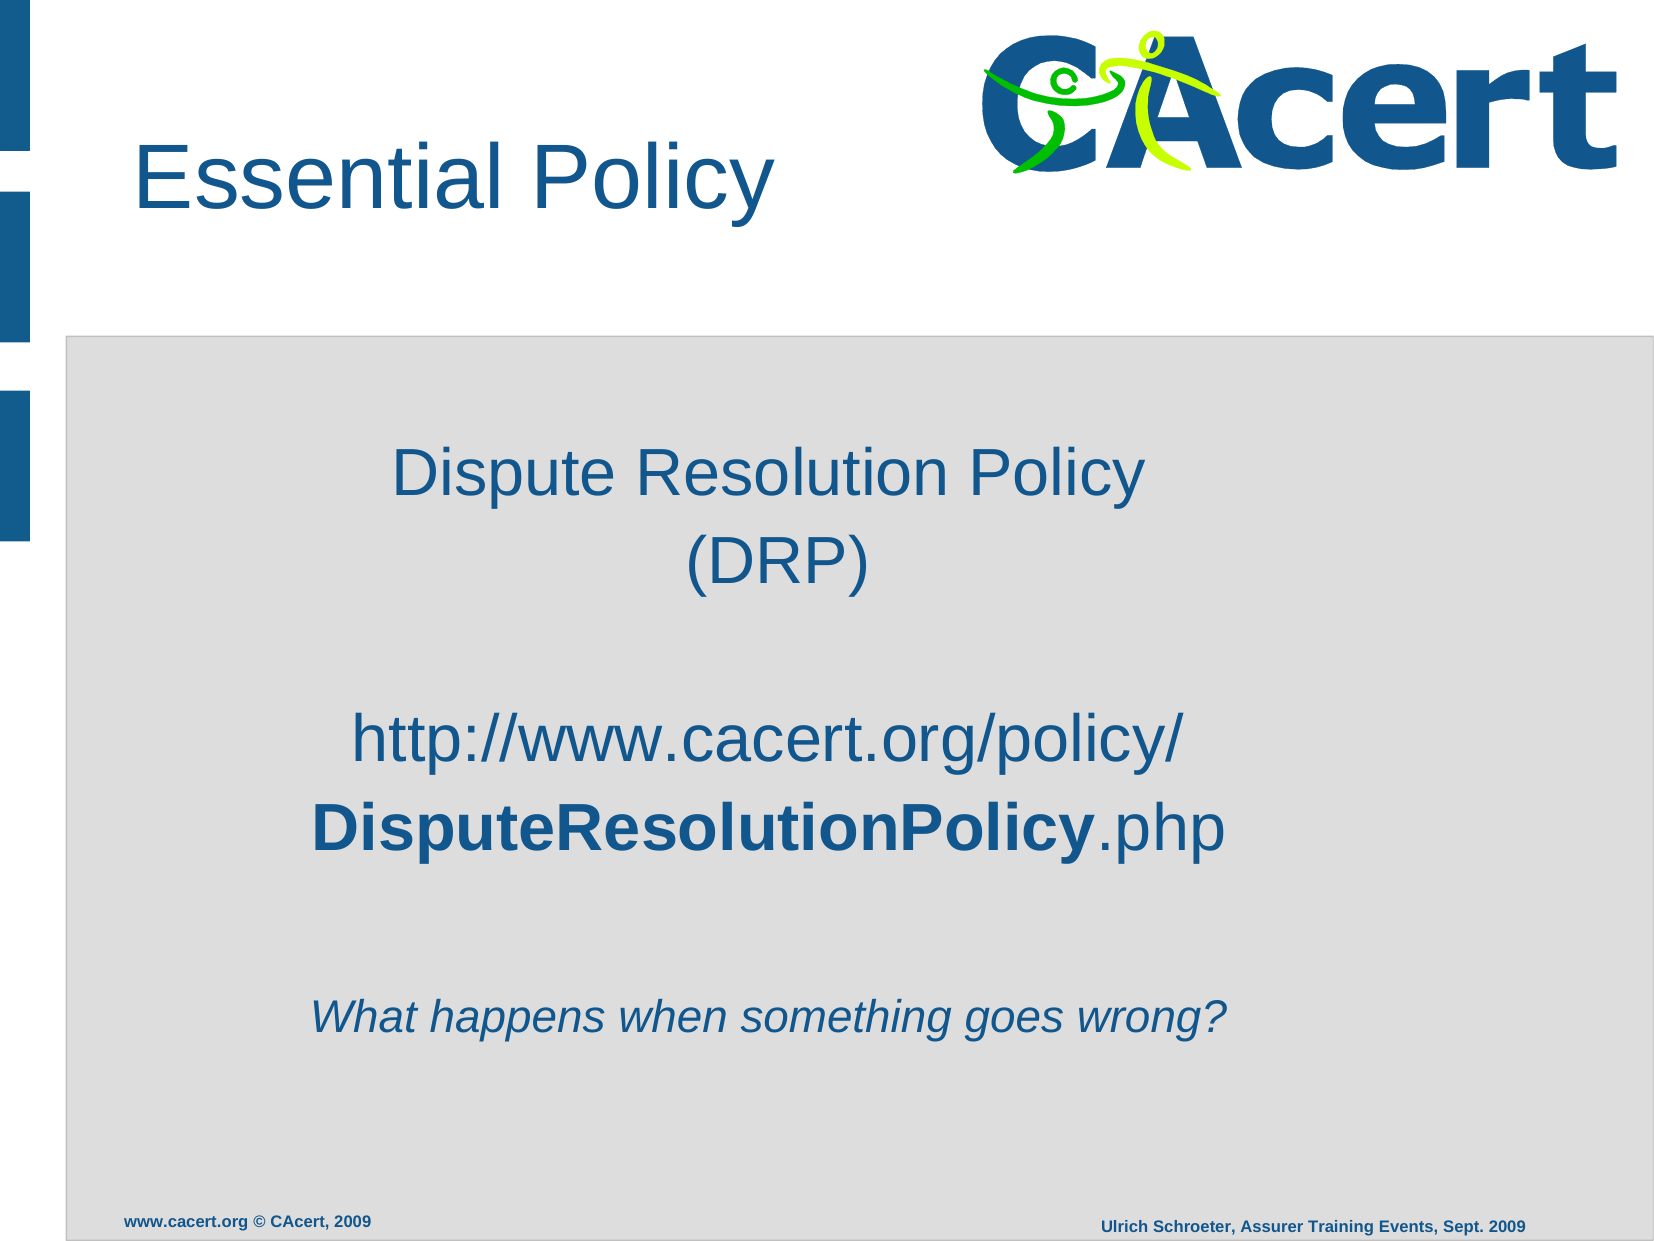

Essential Policy
Dispute Resolution Policy
 (DRP)
http://www.cacert.org/policy/
DisputeResolutionPolicy.php
What happens when something goes wrong?